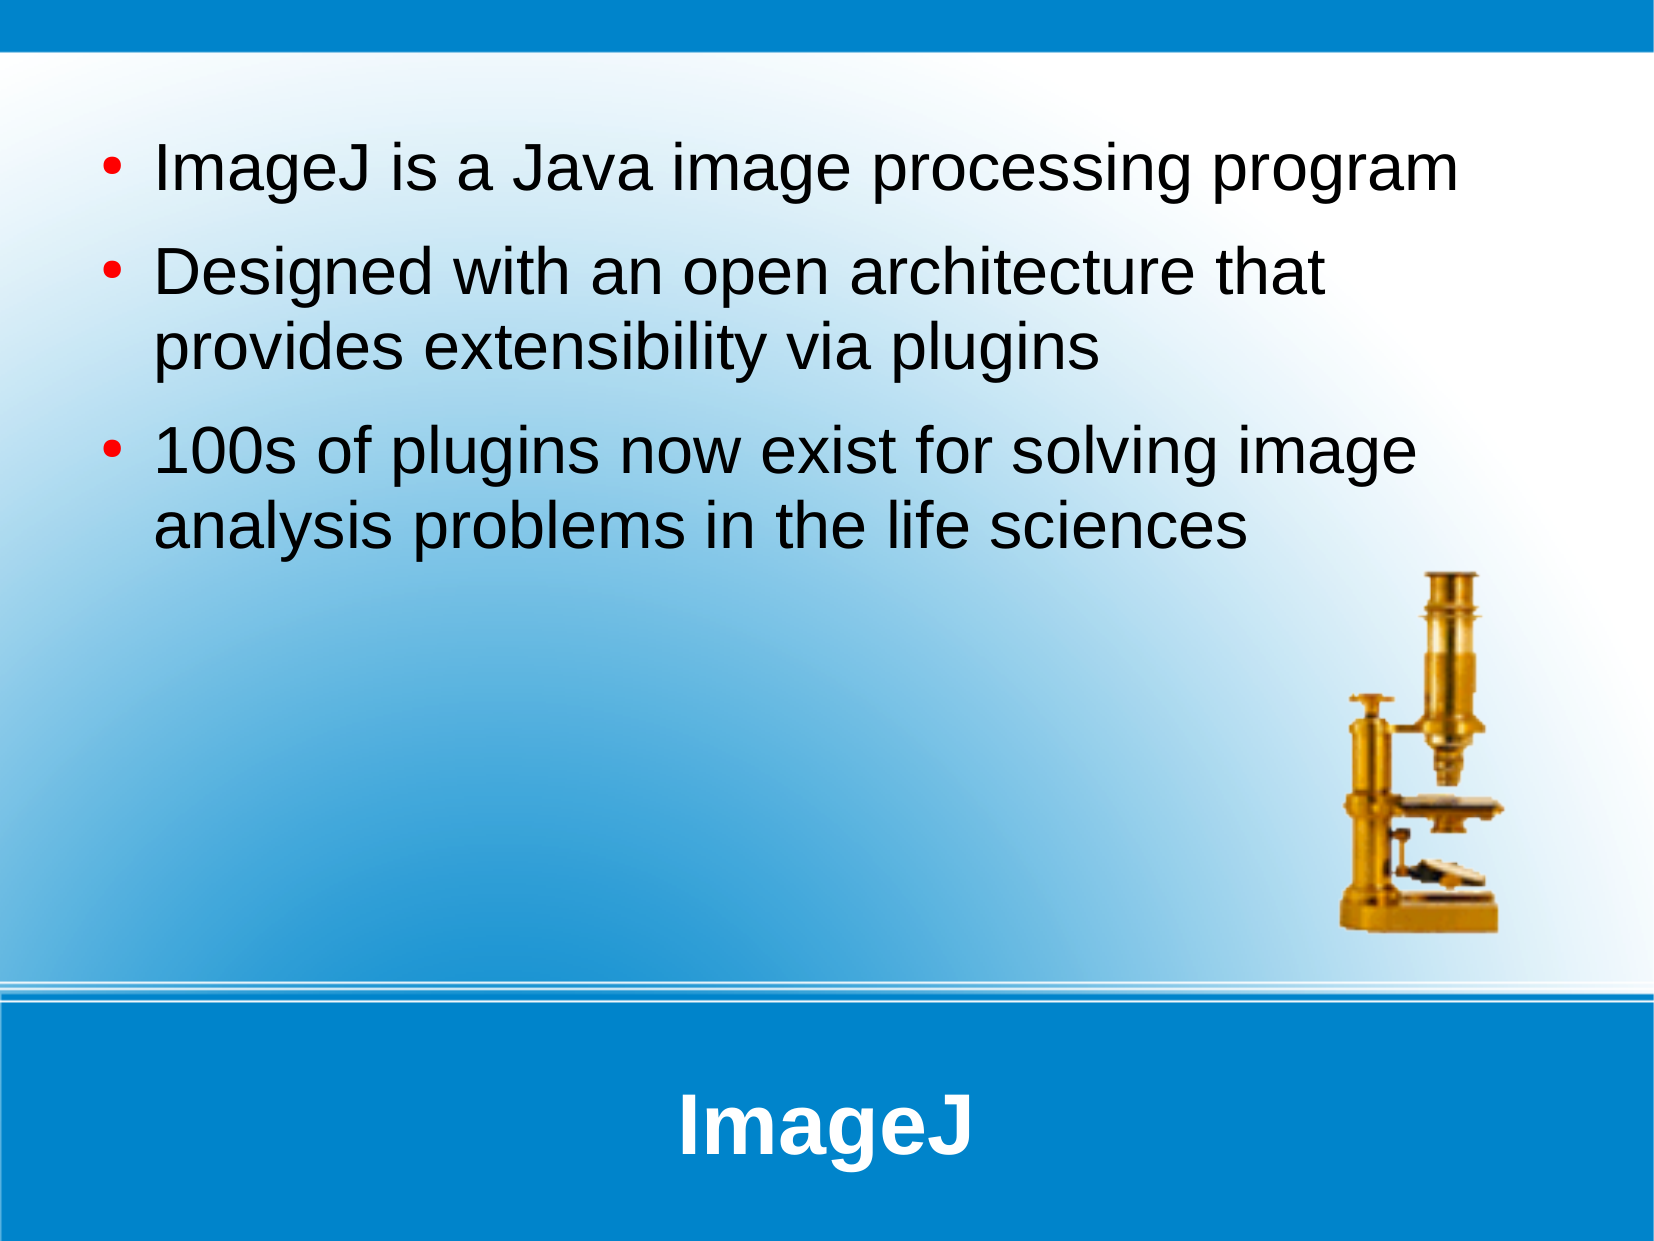

ImageJ is a Java image processing program
Designed with an open architecture that provides extensibility via plugins
100s of plugins now exist for solving image analysis problems in the life sciences
# ImageJ